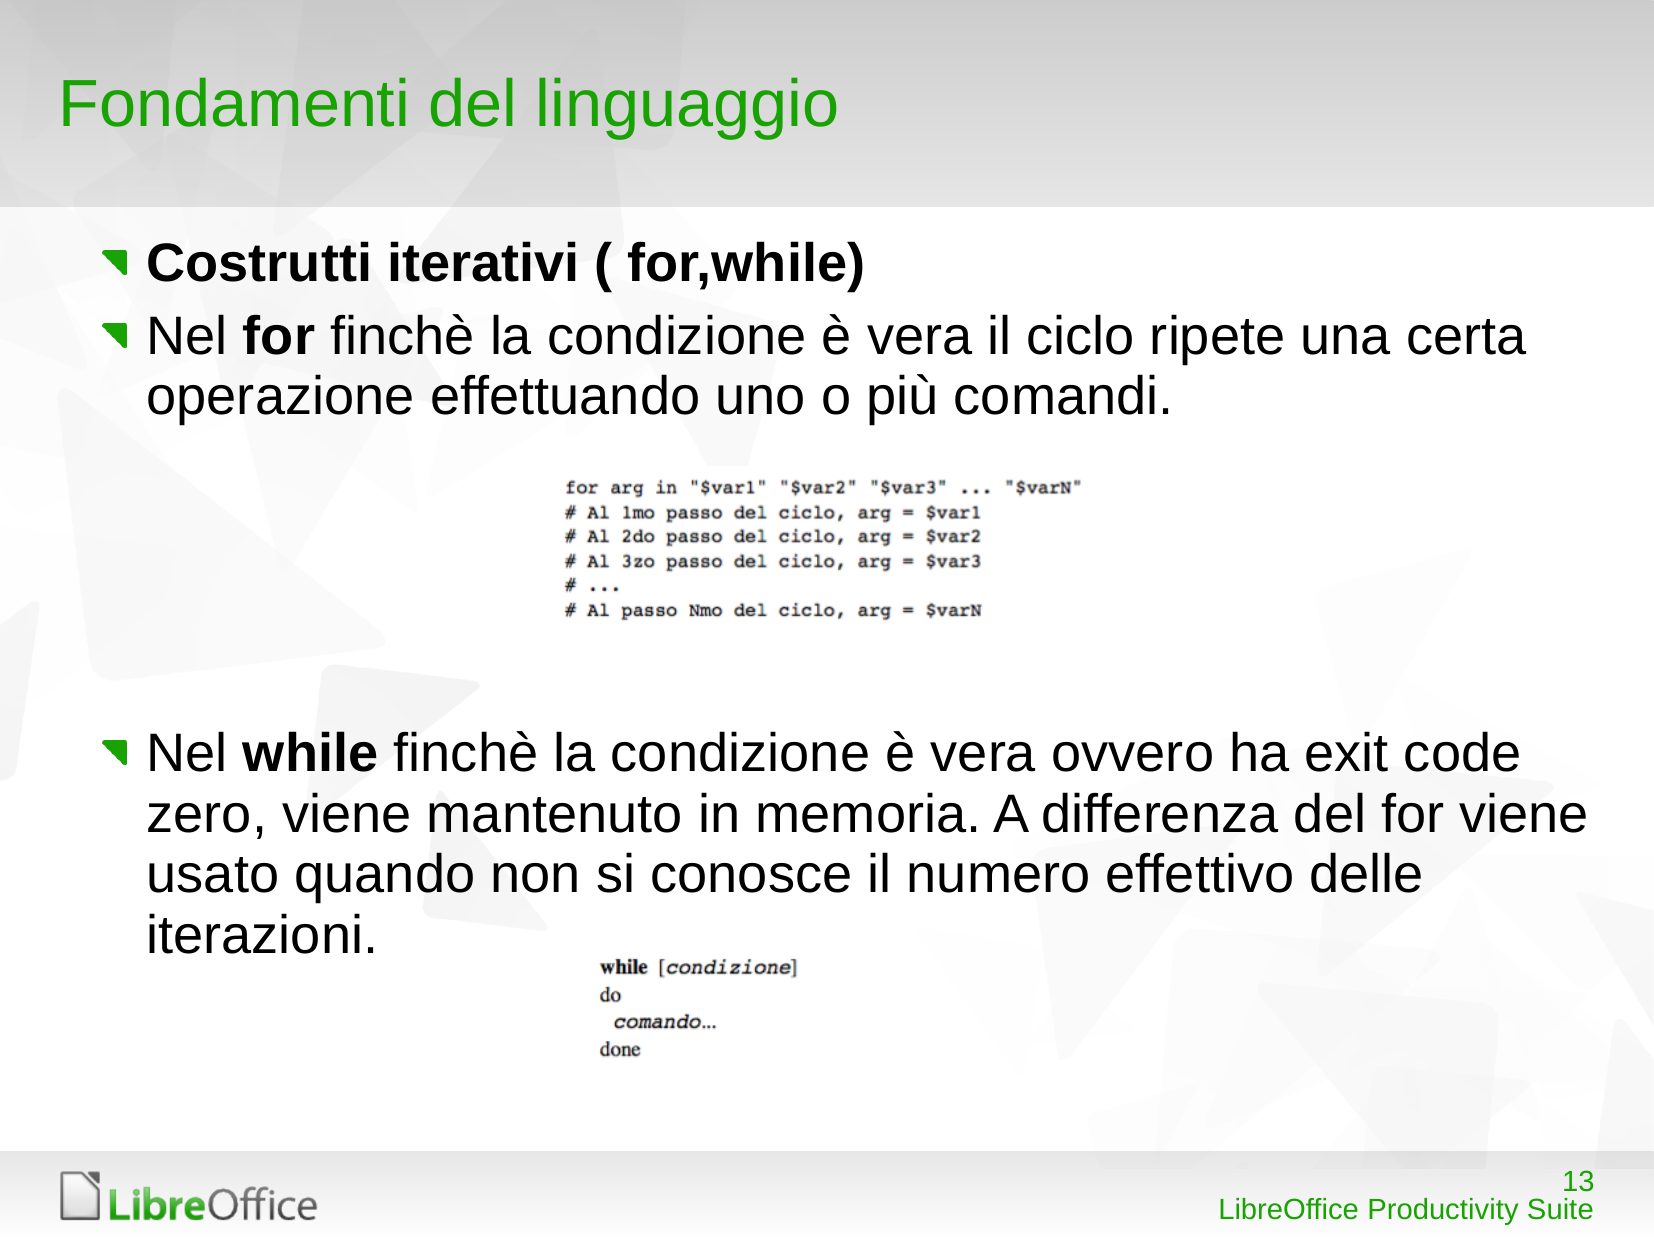

# Fondamenti del linguaggio
Costrutti iterativi ( for,while)
Nel for finchè la condizione è vera il ciclo ripete una certa operazione effettuando uno o più comandi.
Nel while finchè la condizione è vera ovvero ha exit code zero, viene mantenuto in memoria. A differenza del for viene usato quando non si conosce il numero effettivo delle iterazioni.
13
LibreOffice Productivity Suite